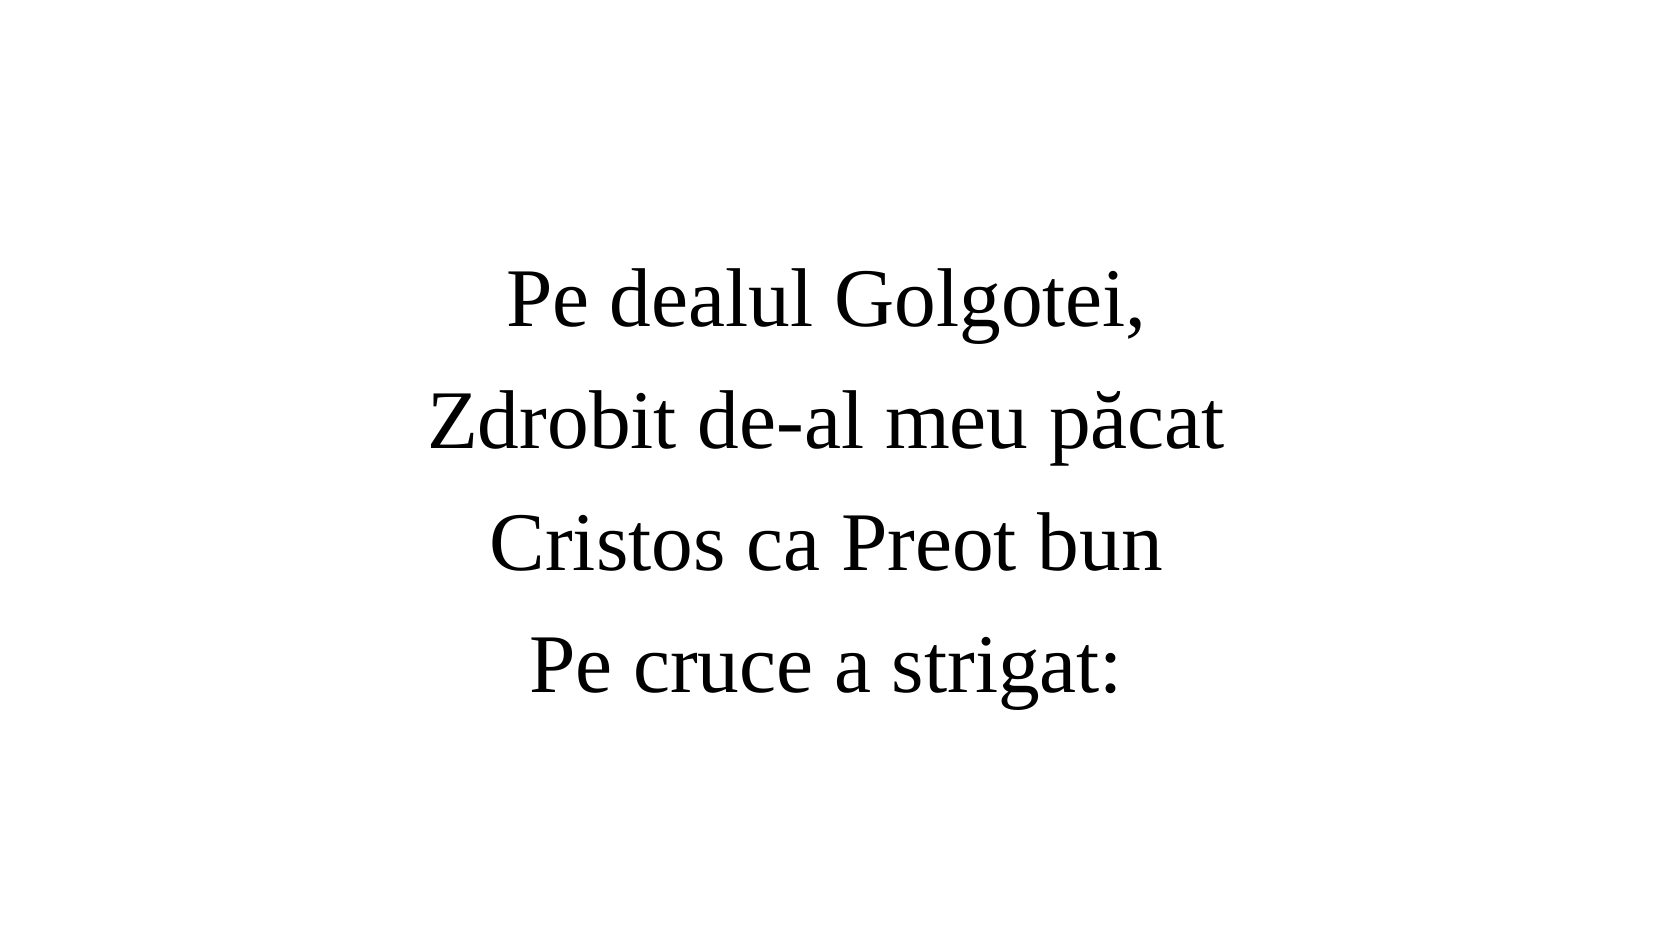

# Pe dealul Golgotei,
Zdrobit de-al meu păcat
Cristos ca Preot bun
Pe cruce a strigat: